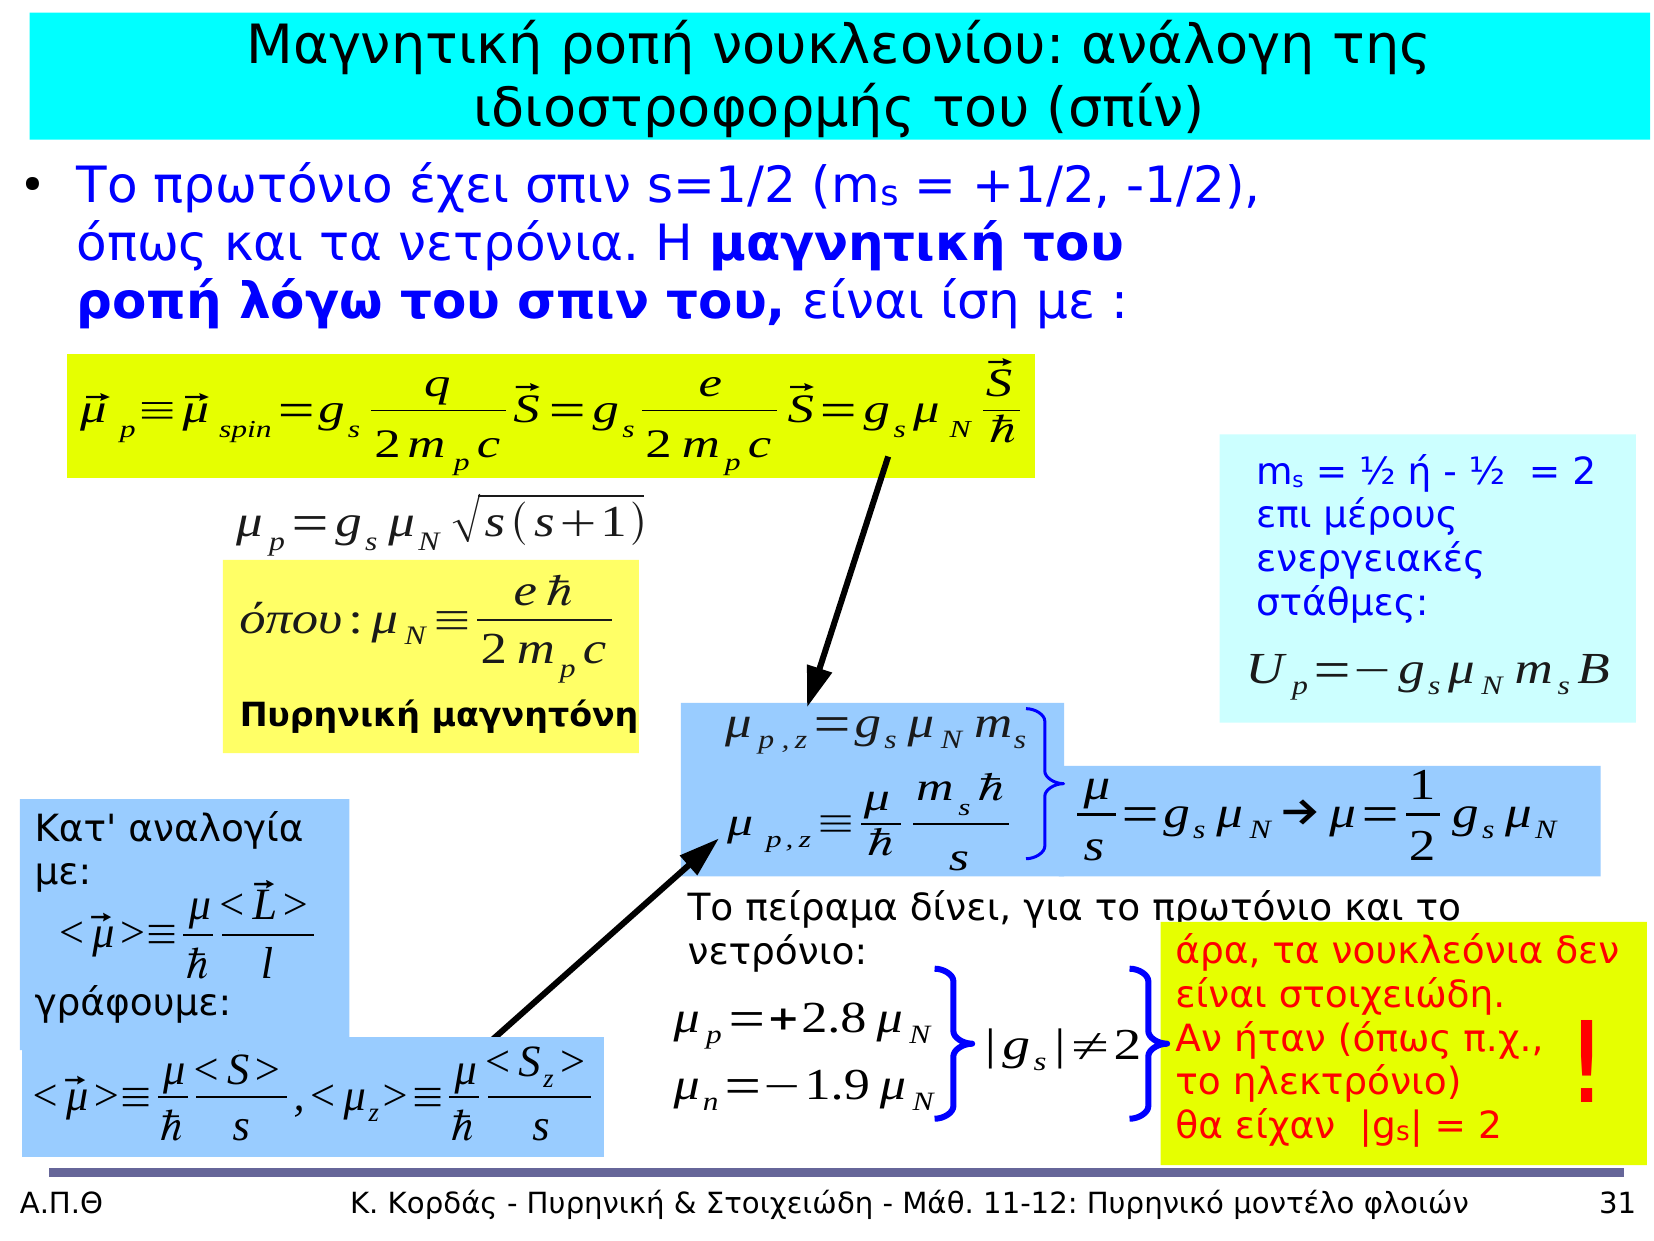

# Μαγνητική ροπή νουκλεονίου: ανάλογη της ιδιοστροφορμής του (σπίν)
Το πρωτόνιο έχει σπιν s=1/2 (ms = +1/2, -1/2), όπως και τα νετρόνια. Η μαγνητική του ροπή λόγω του σπιν του, είναι ίση με :
ms = ½ ή - ½ = 2
επι μέρους
ενεργειακές
στάθμες:
Πυρηνική μαγνητόνη
Κατ' αναλογία
με:
γράφουμε:
Το πείραμα δίνει, για το πρωτόνιο και το νετρόνιο:
άρα, τα νουκλεόνια δεν
είναι στοιχειώδη.
Αν ήταν (όπως π.χ.,
το ηλεκτρόνιο)
θα είχαν |gs| = 2
!
Α.Π.Θ
Κ. Κορδάς - Πυρηνική & Στοιχειώδη - Μάθ. 11-12: Πυρηνικό μοντέλο φλοιών
31